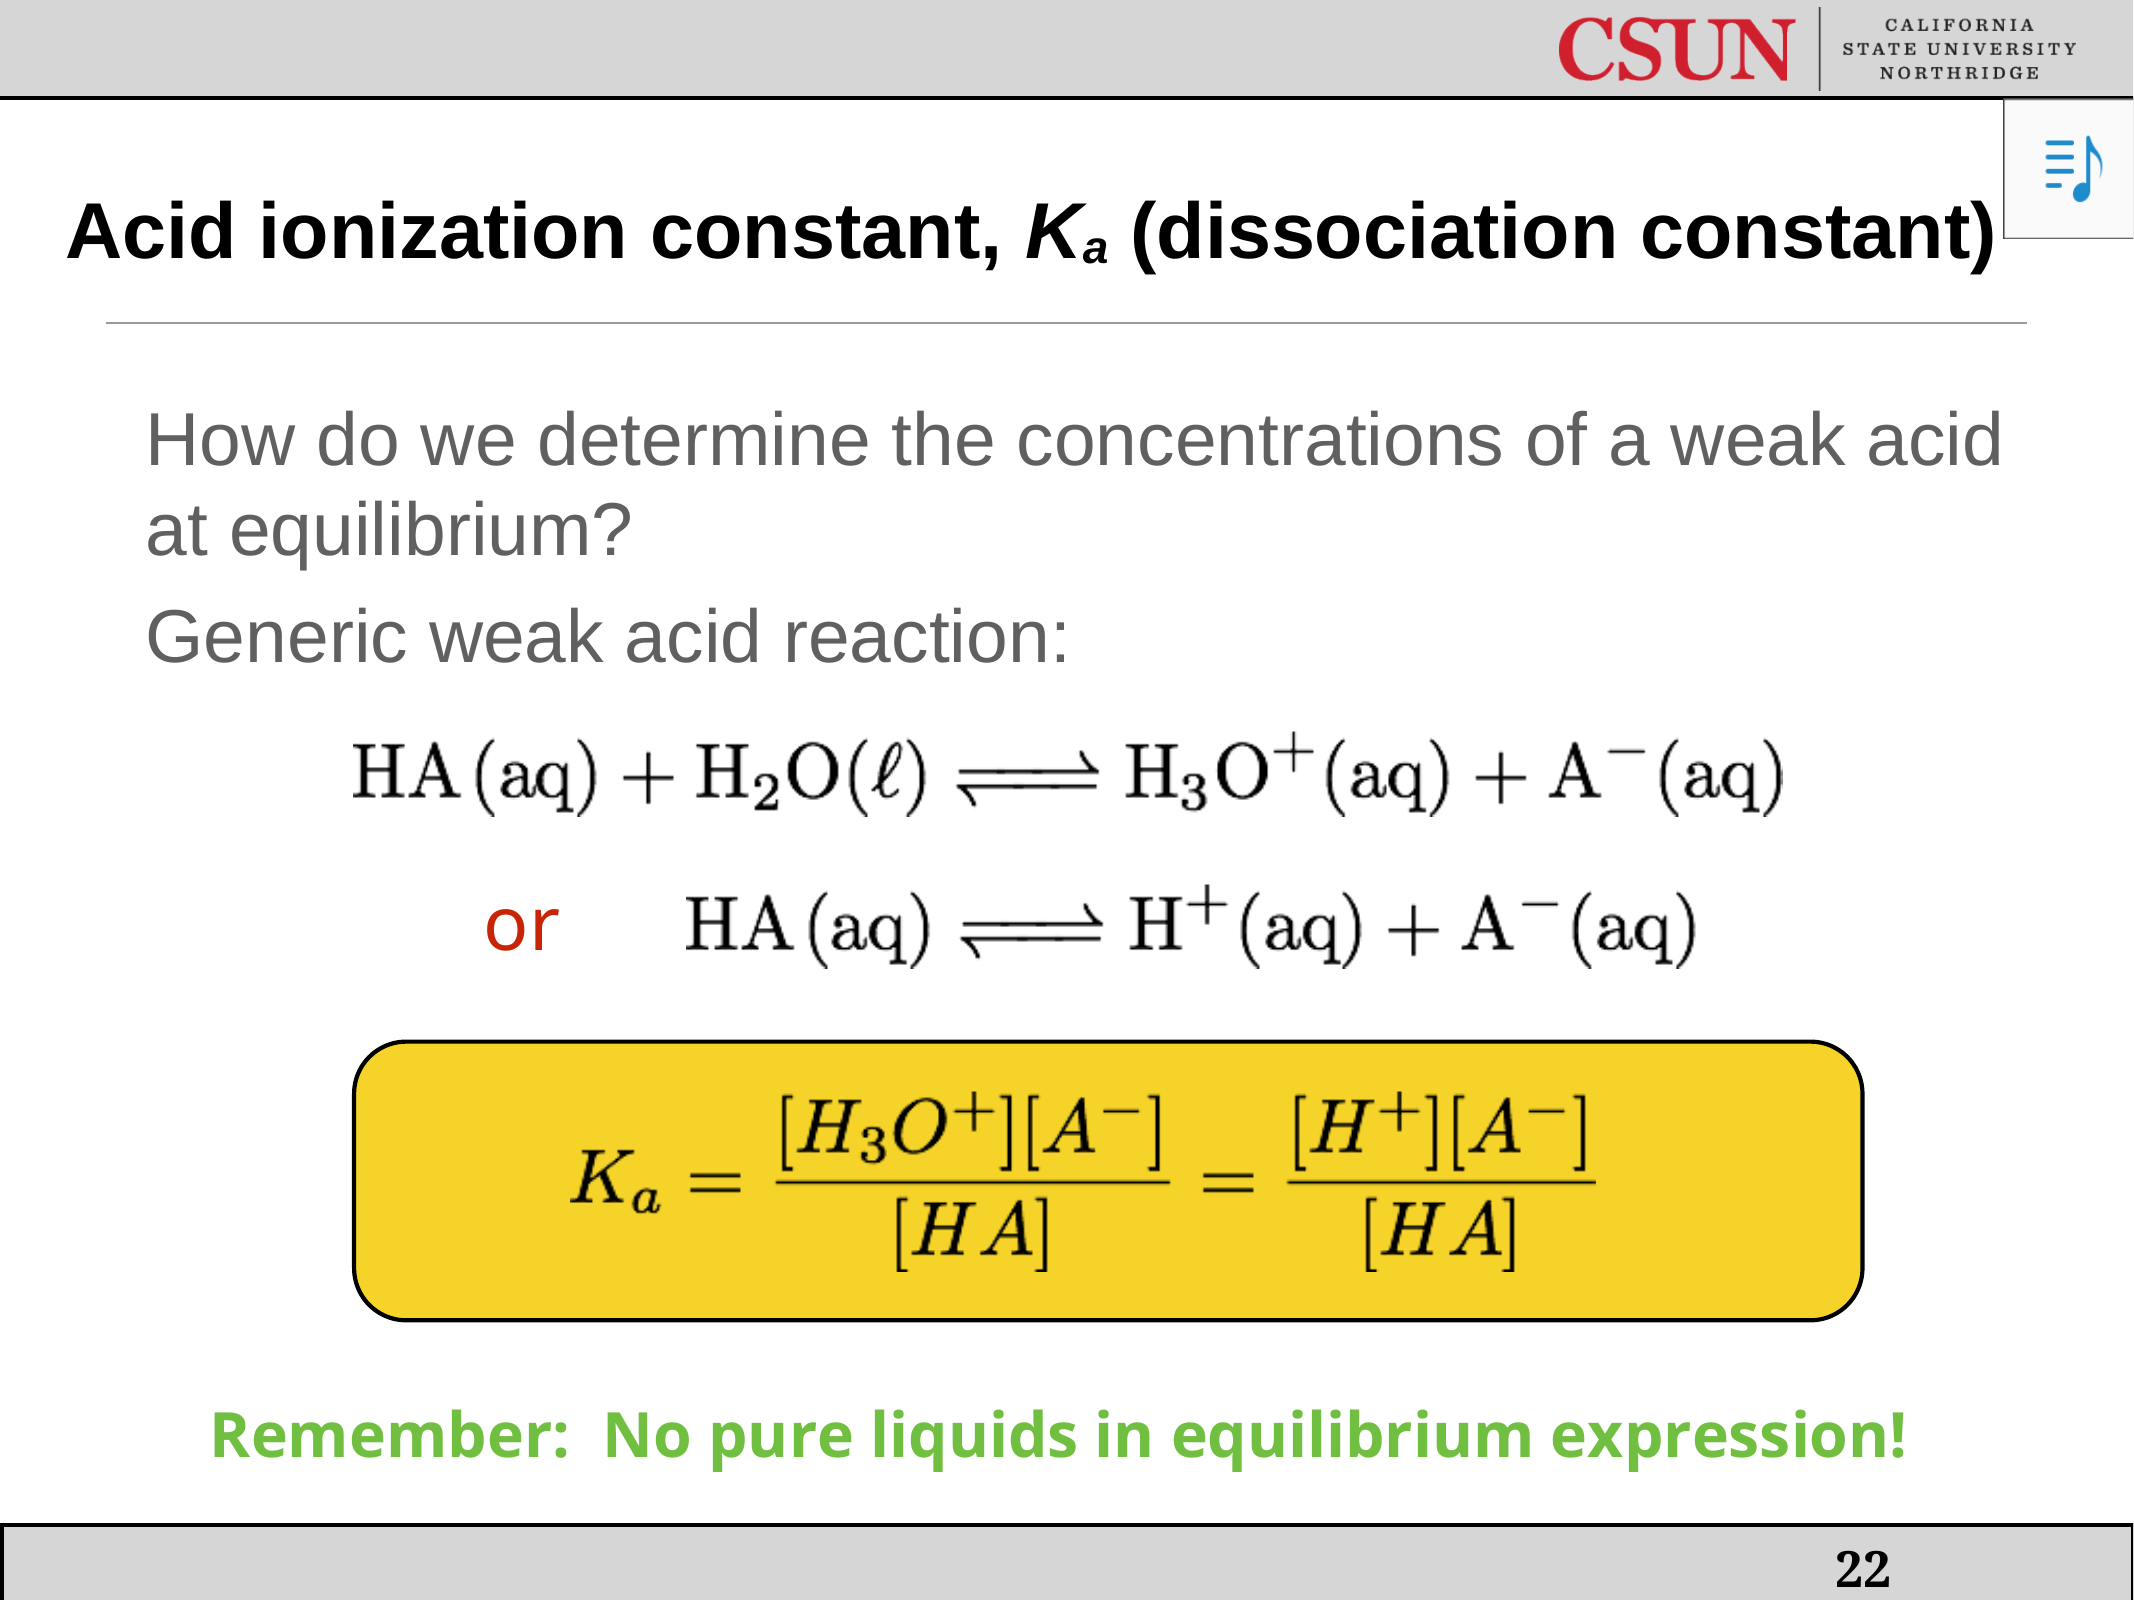

# Acid ionization constant, Ka (dissociation constant)
How do we determine the concentrations of a weak acid at equilibrium?
Generic weak acid reaction:
or
Remember: No pure liquids in equilibrium expression!
22